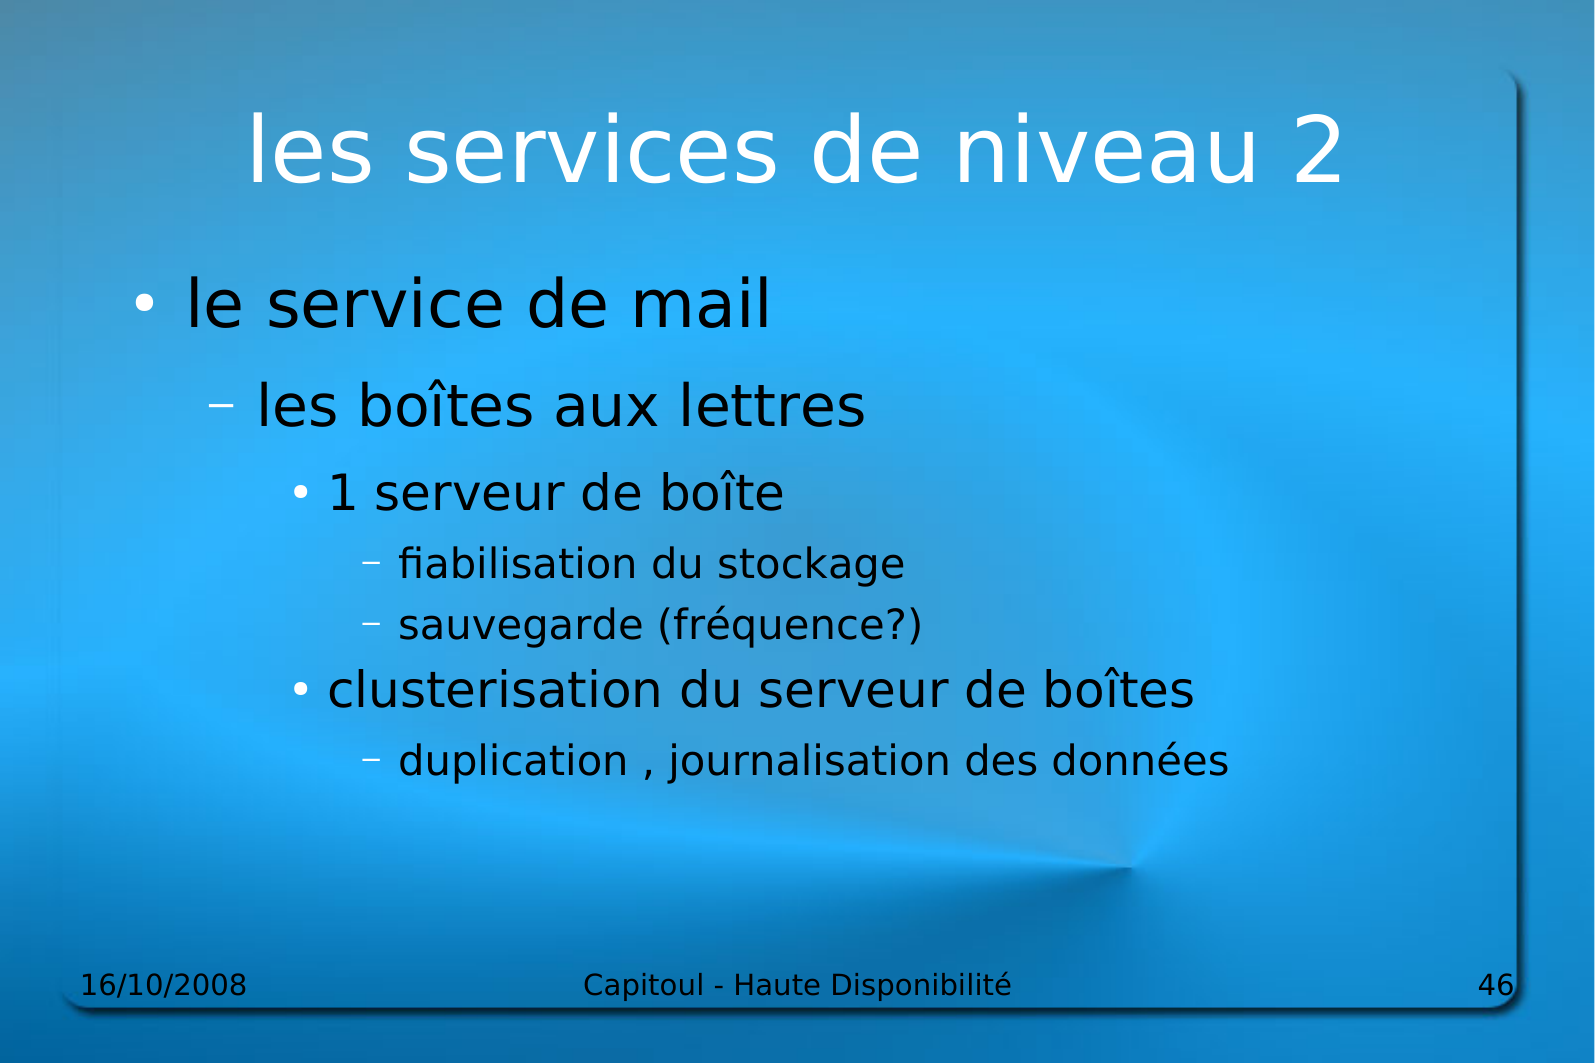

# les services de niveau 2
le service de mail
les boîtes aux lettres
1 serveur de boîte
fiabilisation du stockage
sauvegarde (fréquence?)
clusterisation du serveur de boîtes
duplication , journalisation des données
16/10/2008
Capitoul - Haute Disponibilité
46